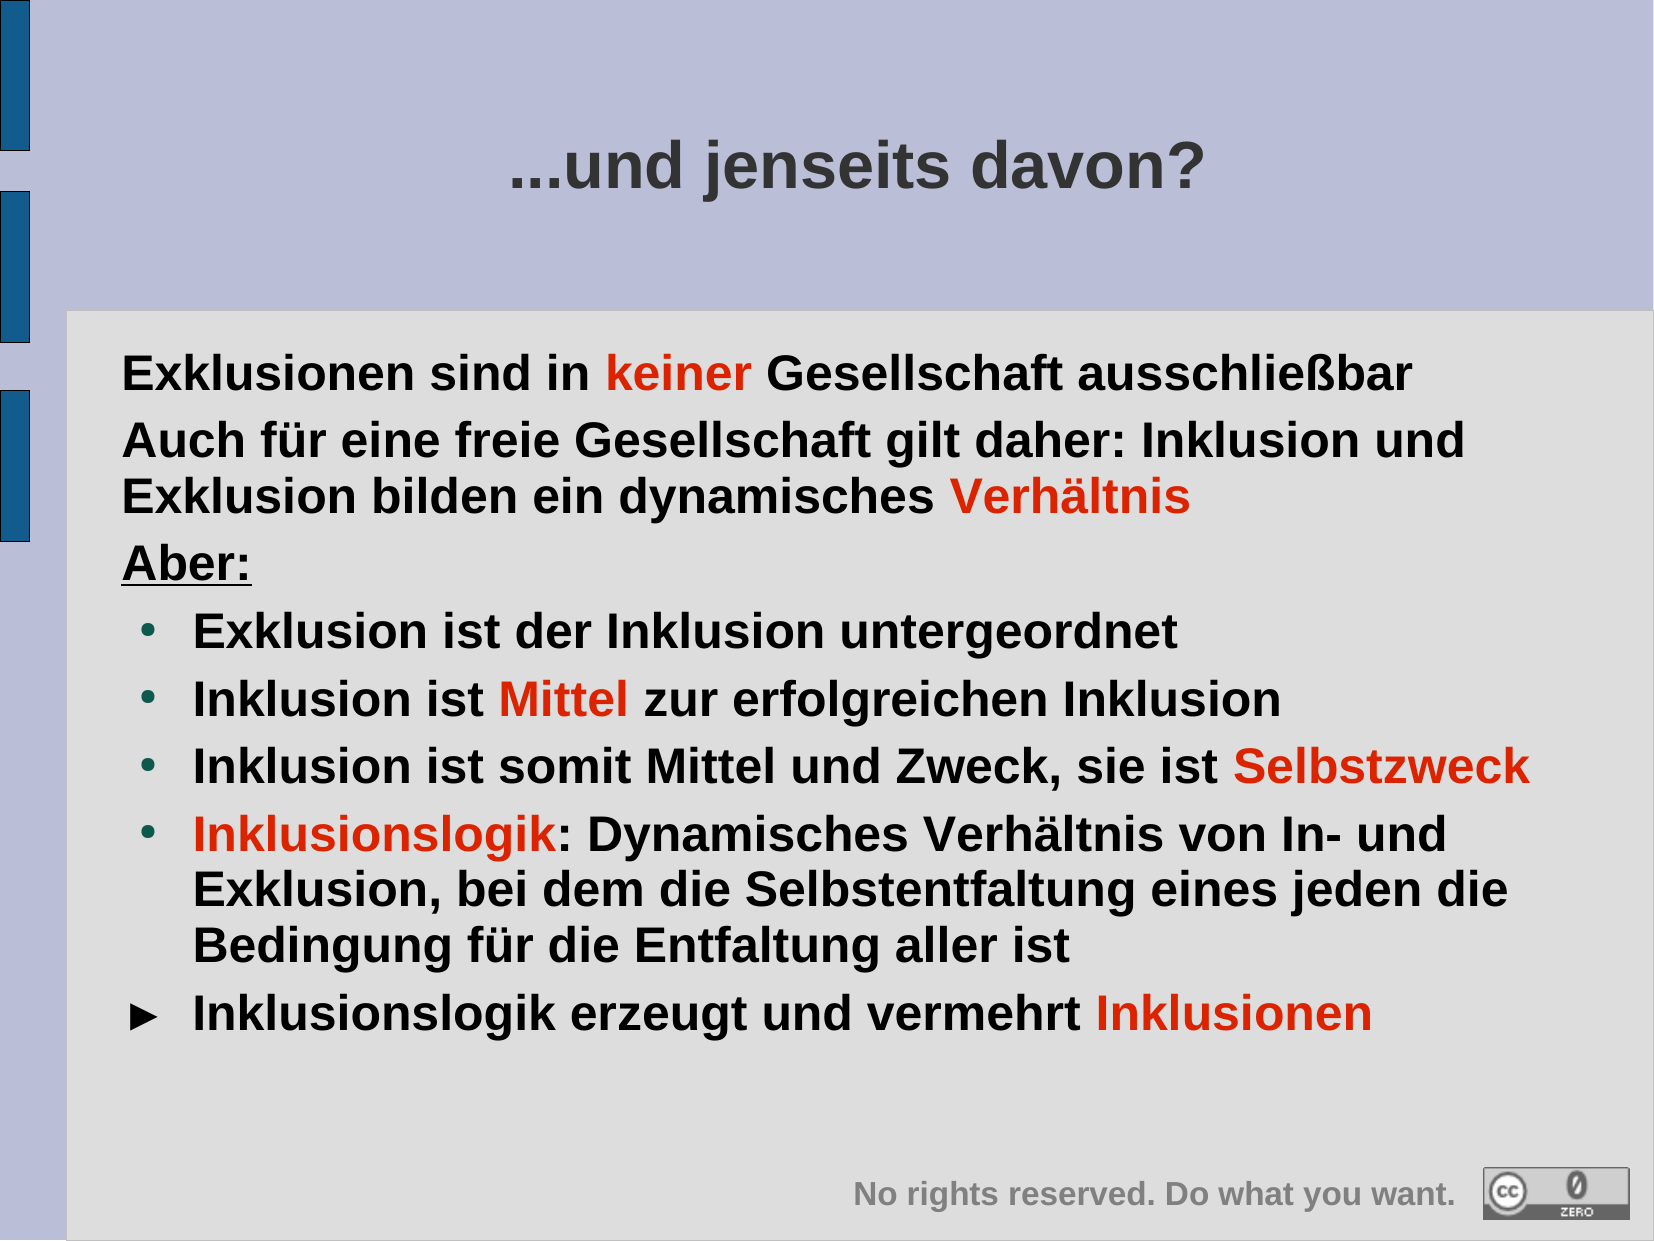

# ...und jenseits davon?
Exklusionen sind in keiner Gesellschaft ausschließbar
Auch für eine freie Gesellschaft gilt daher: Inklusion und Exklusion bilden ein dynamisches Verhältnis
Aber:
Exklusion ist der Inklusion untergeordnet
Inklusion ist Mittel zur erfolgreichen Inklusion
Inklusion ist somit Mittel und Zweck, sie ist Selbstzweck
Inklusionslogik: Dynamisches Verhältnis von In- und Exklusion, bei dem die Selbstentfaltung eines jeden die Bedingung für die Entfaltung aller ist
► Inklusionslogik erzeugt und vermehrt Inklusionen
No rights reserved. Do what you want.